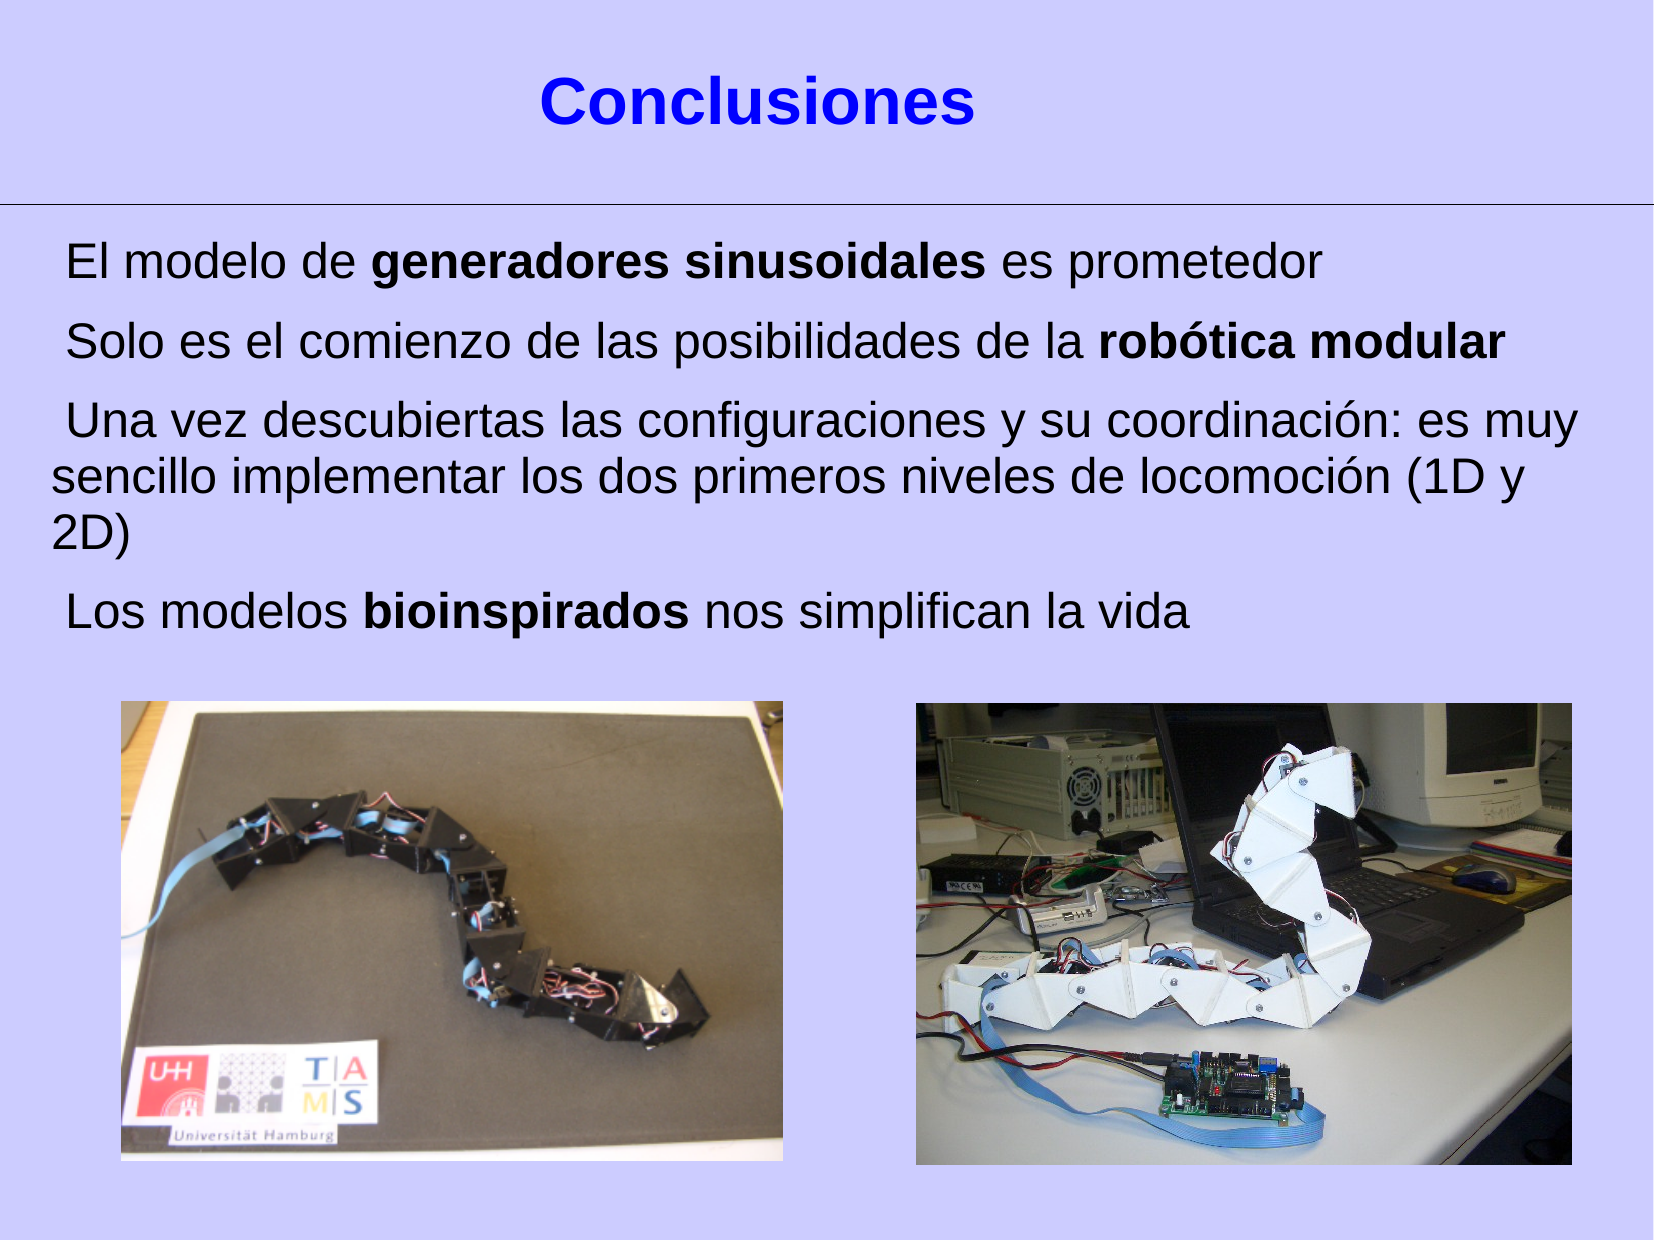

# Conclusiones
 El modelo de generadores sinusoidales es prometedor
 Solo es el comienzo de las posibilidades de la robótica modular
 Una vez descubiertas las configuraciones y su coordinación: es muy sencillo implementar los dos primeros niveles de locomoción (1D y 2D)
 Los modelos bioinspirados nos simplifican la vida